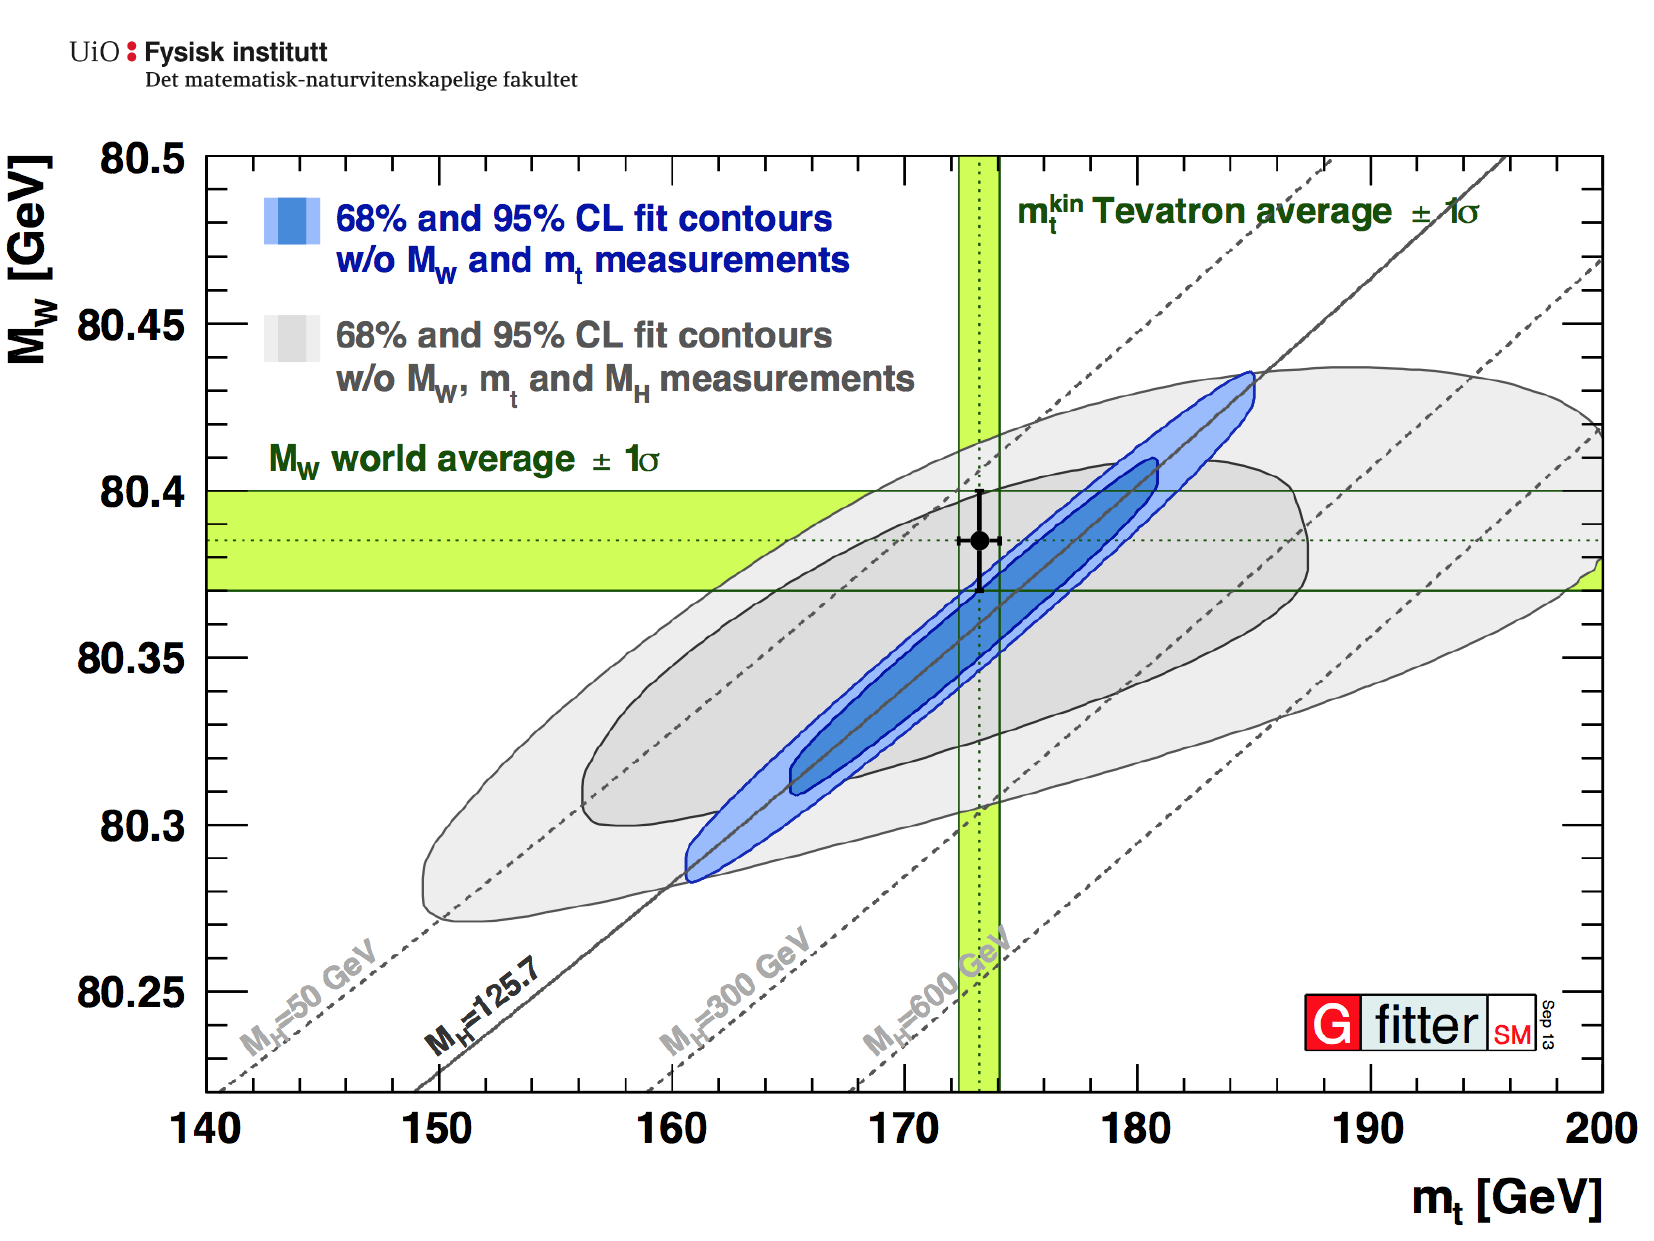

#
/ Are Raklev / 01.11.11
FYS5190/FYS9190
4